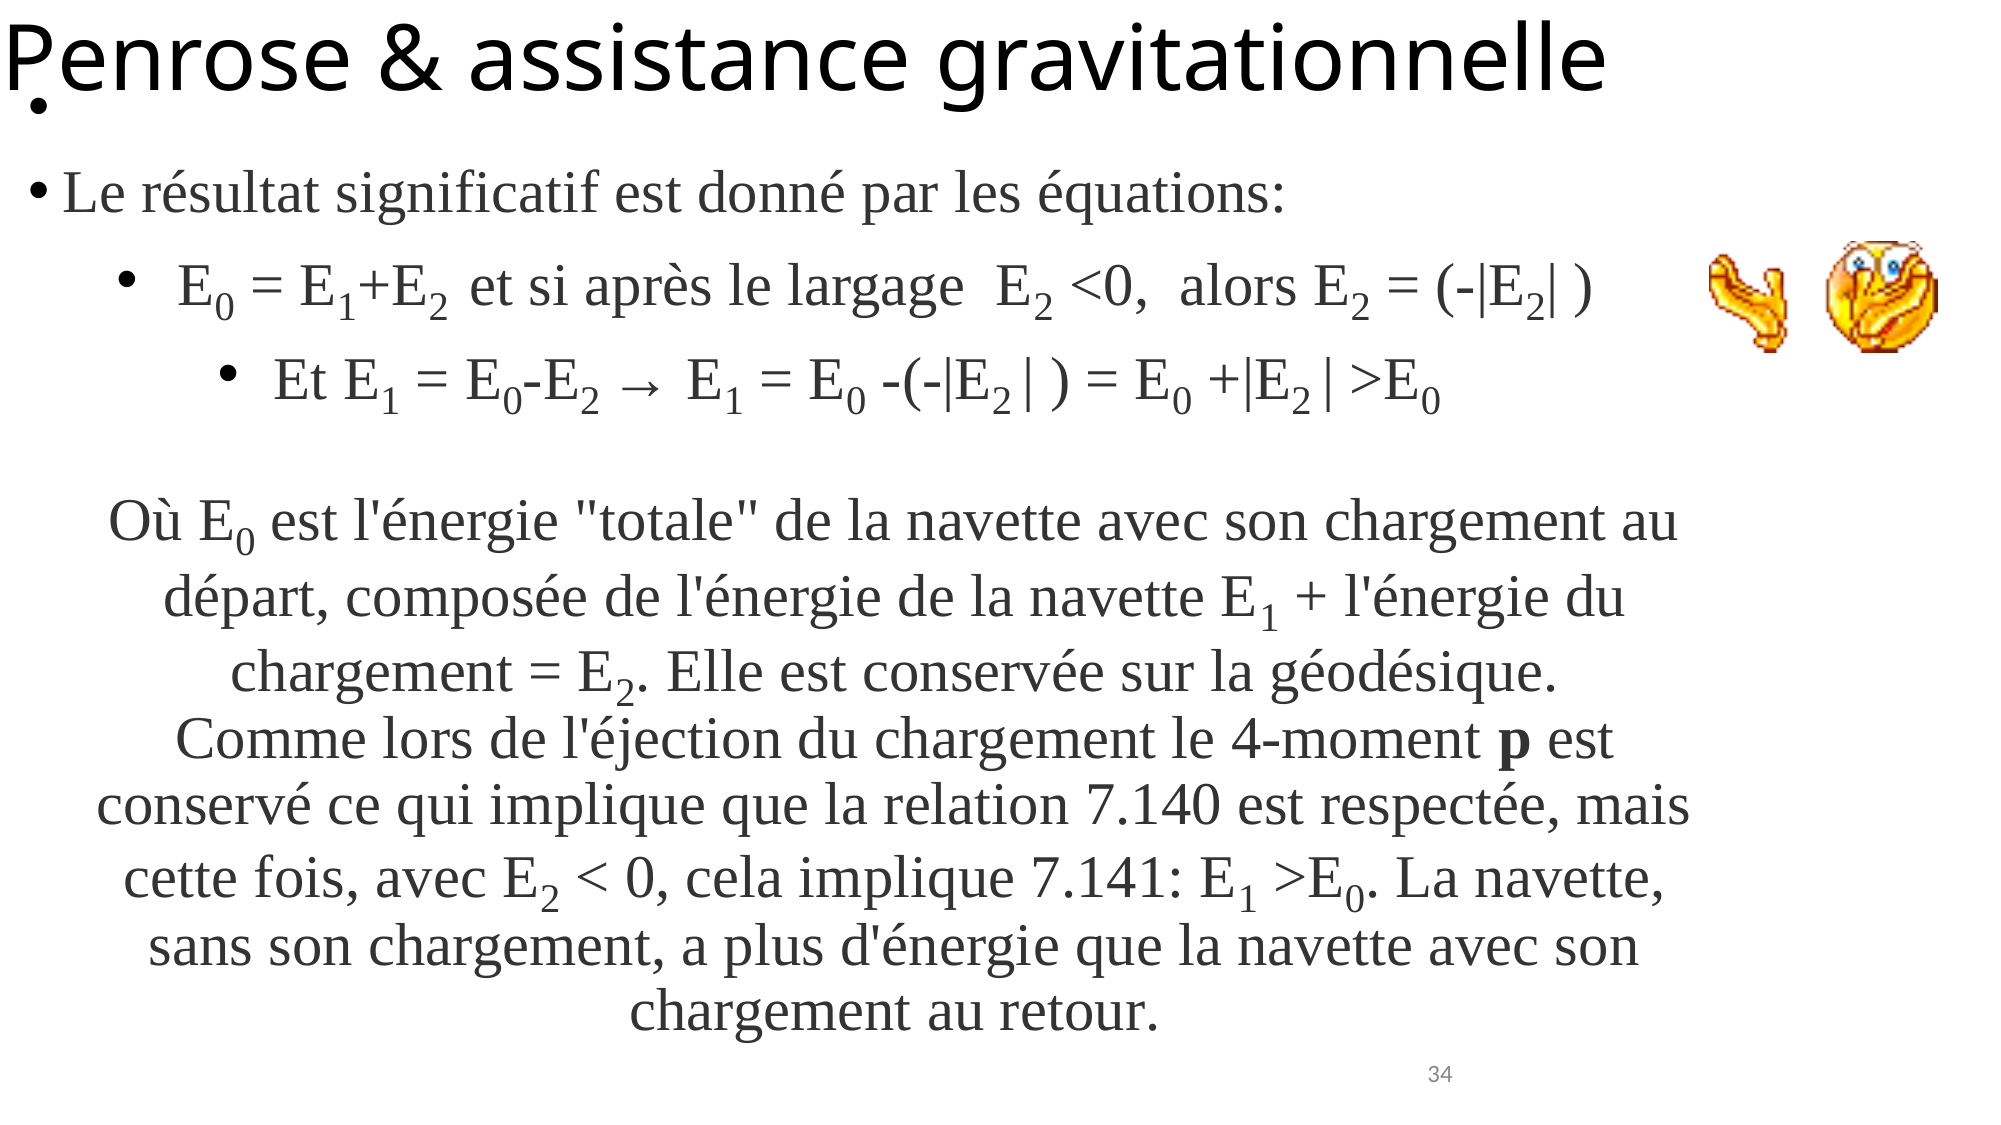

# Penrose & assistance gravitationnelle
Le résultat significatif est donné par les équations:
 E0 = E1+E2 et si après le largage E2 <0, alors E2 = (-|E2| )
Et E1 = E0-E2 → E1 = E0 -(-|E2 | ) = E0 +|E2 | >E0
Où E0 est l'énergie "totale" de la navette avec son chargement au départ, composée de l'énergie de la navette E1 + l'énergie du chargement = E2. Elle est conservée sur la géodésique.
Comme lors de l'éjection du chargement le 4-moment p est conservé ce qui implique que la relation 7.140 est respectée, mais cette fois, avec E2 < 0, cela implique 7.141: E1 >E0. La navette, sans son chargement, a plus d'énergie que la navette avec son chargement au retour.